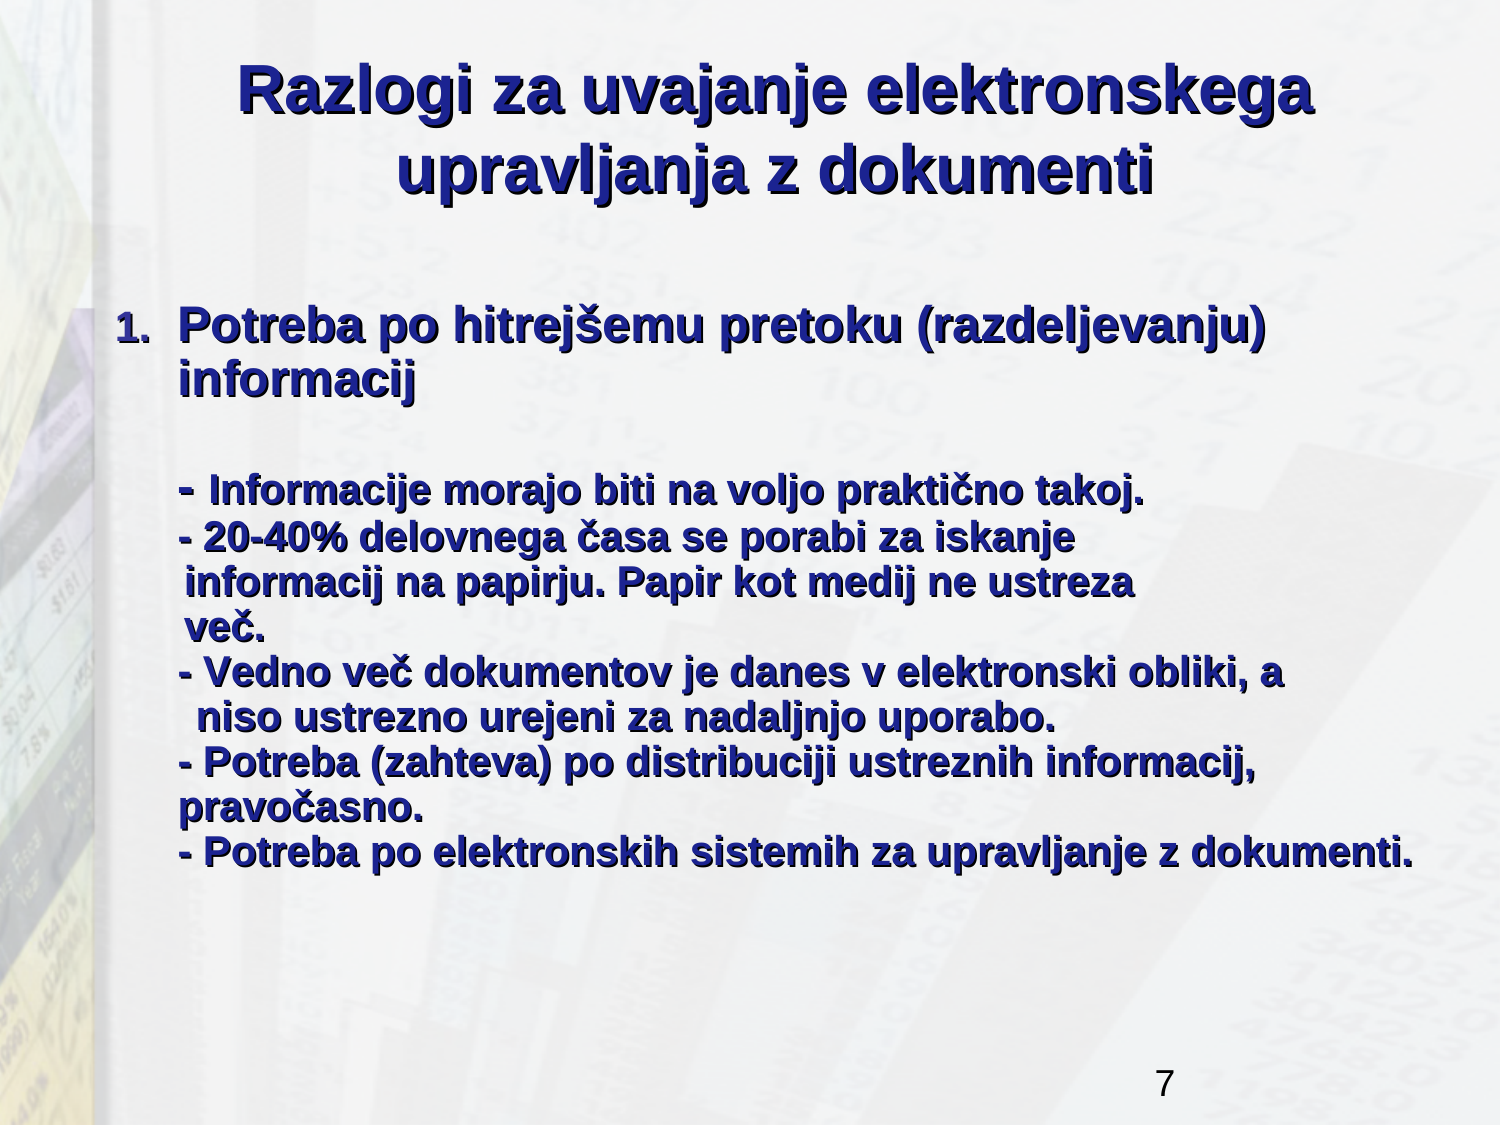

# Razlogi za uvajanje elektronskega upravljanja z dokumenti
Potreba po hitrejšemu pretoku (razdeljevanju) informacij
	- Informacije morajo biti na voljo praktično takoj.
	- 20-40% delovnega časa se porabi za iskanje
 informacij na papirju. Papir kot medij ne ustreza
 več.
	- Vedno več dokumentov je danes v elektronski obliki, a
 niso ustrezno urejeni za nadaljnjo uporabo.
	- Potreba (zahteva) po distribuciji ustreznih informacij, pravočasno.
	- Potreba po elektronskih sistemih za upravljanje z dokumenti.
7